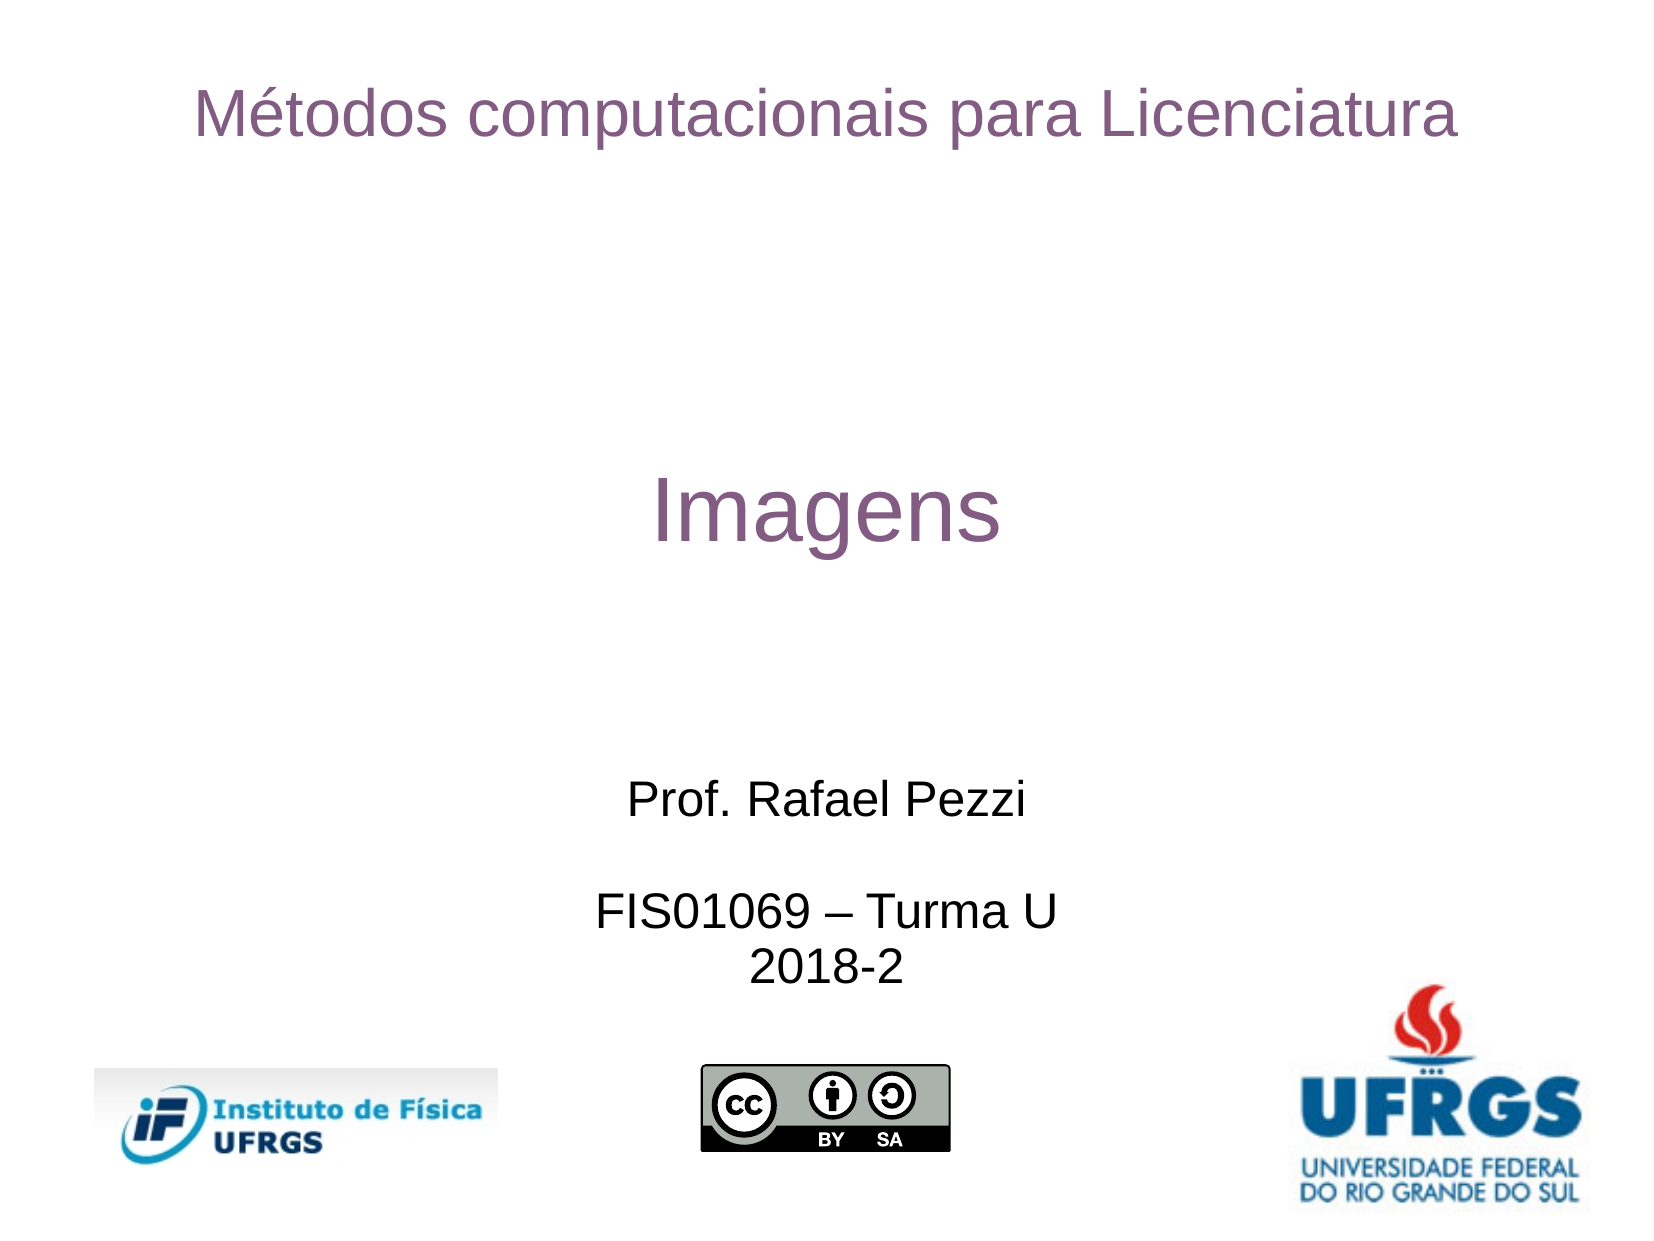

# Métodos computacionais para Licenciatura Imagens
Prof. Rafael Pezzi
FIS01069 – Turma U
2018-2